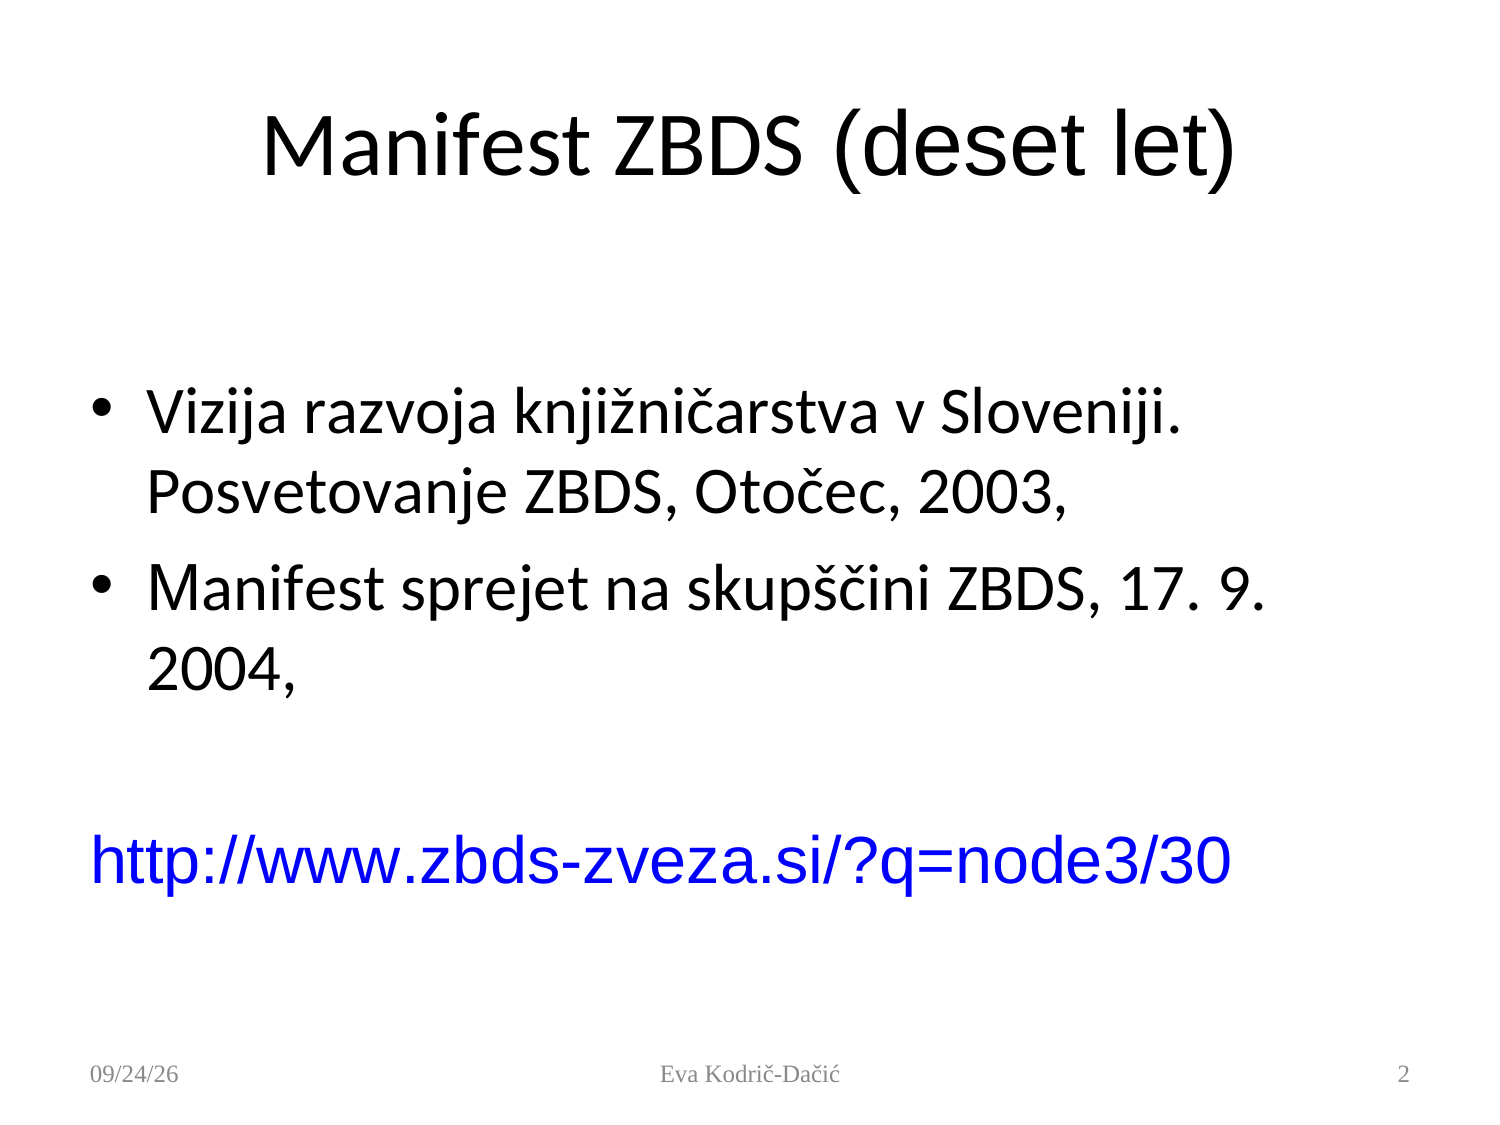

# Manifest ZBDS (deset let)
Vizija razvoja knjižničarstva v Sloveniji. Posvetovanje ZBDS, Otočec, 2003,
Manifest sprejet na skupščini ZBDS, 17. 9. 2004,
http://www.zbds-zveza.si/?q=node3/30
Eva Kodrič-Dačić